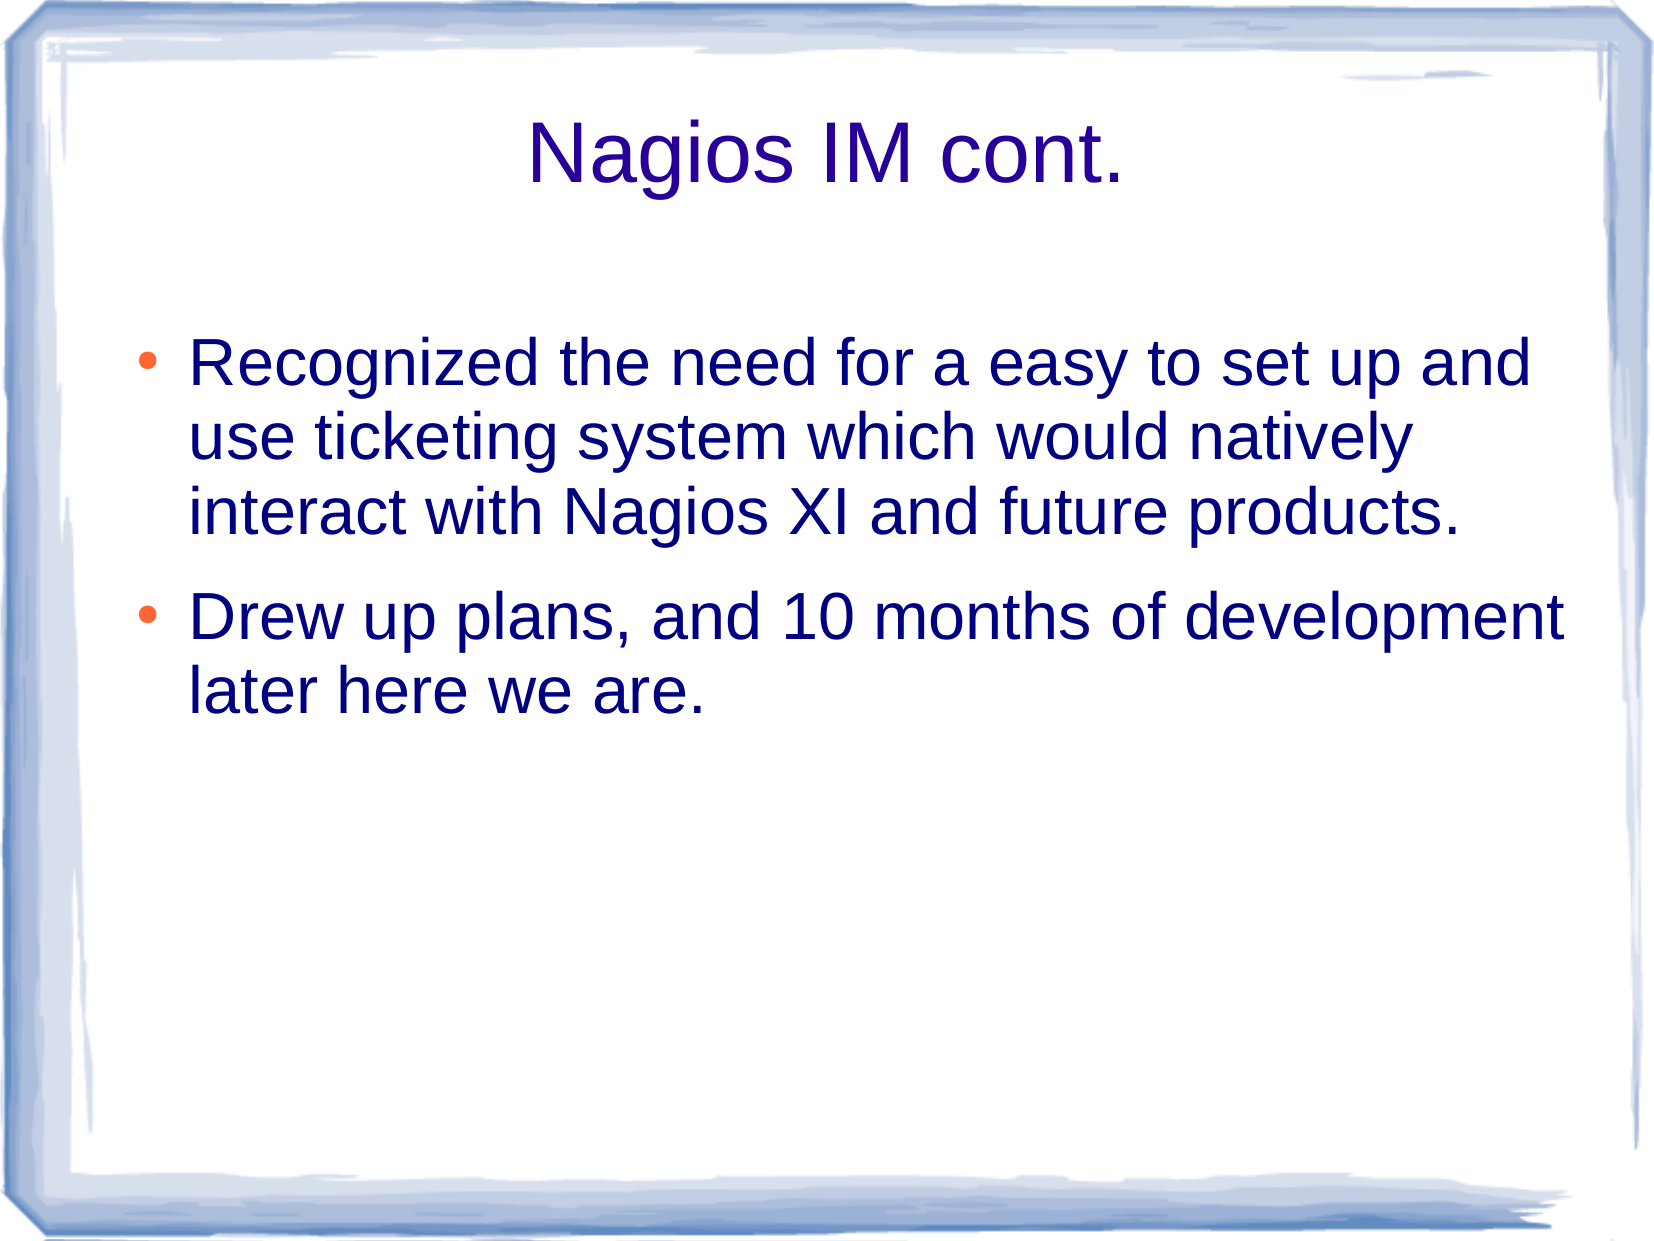

# Nagios IM cont.
Recognized the need for a easy to set up and use ticketing system which would natively interact with Nagios XI and future products.
Drew up plans, and 10 months of development later here we are.